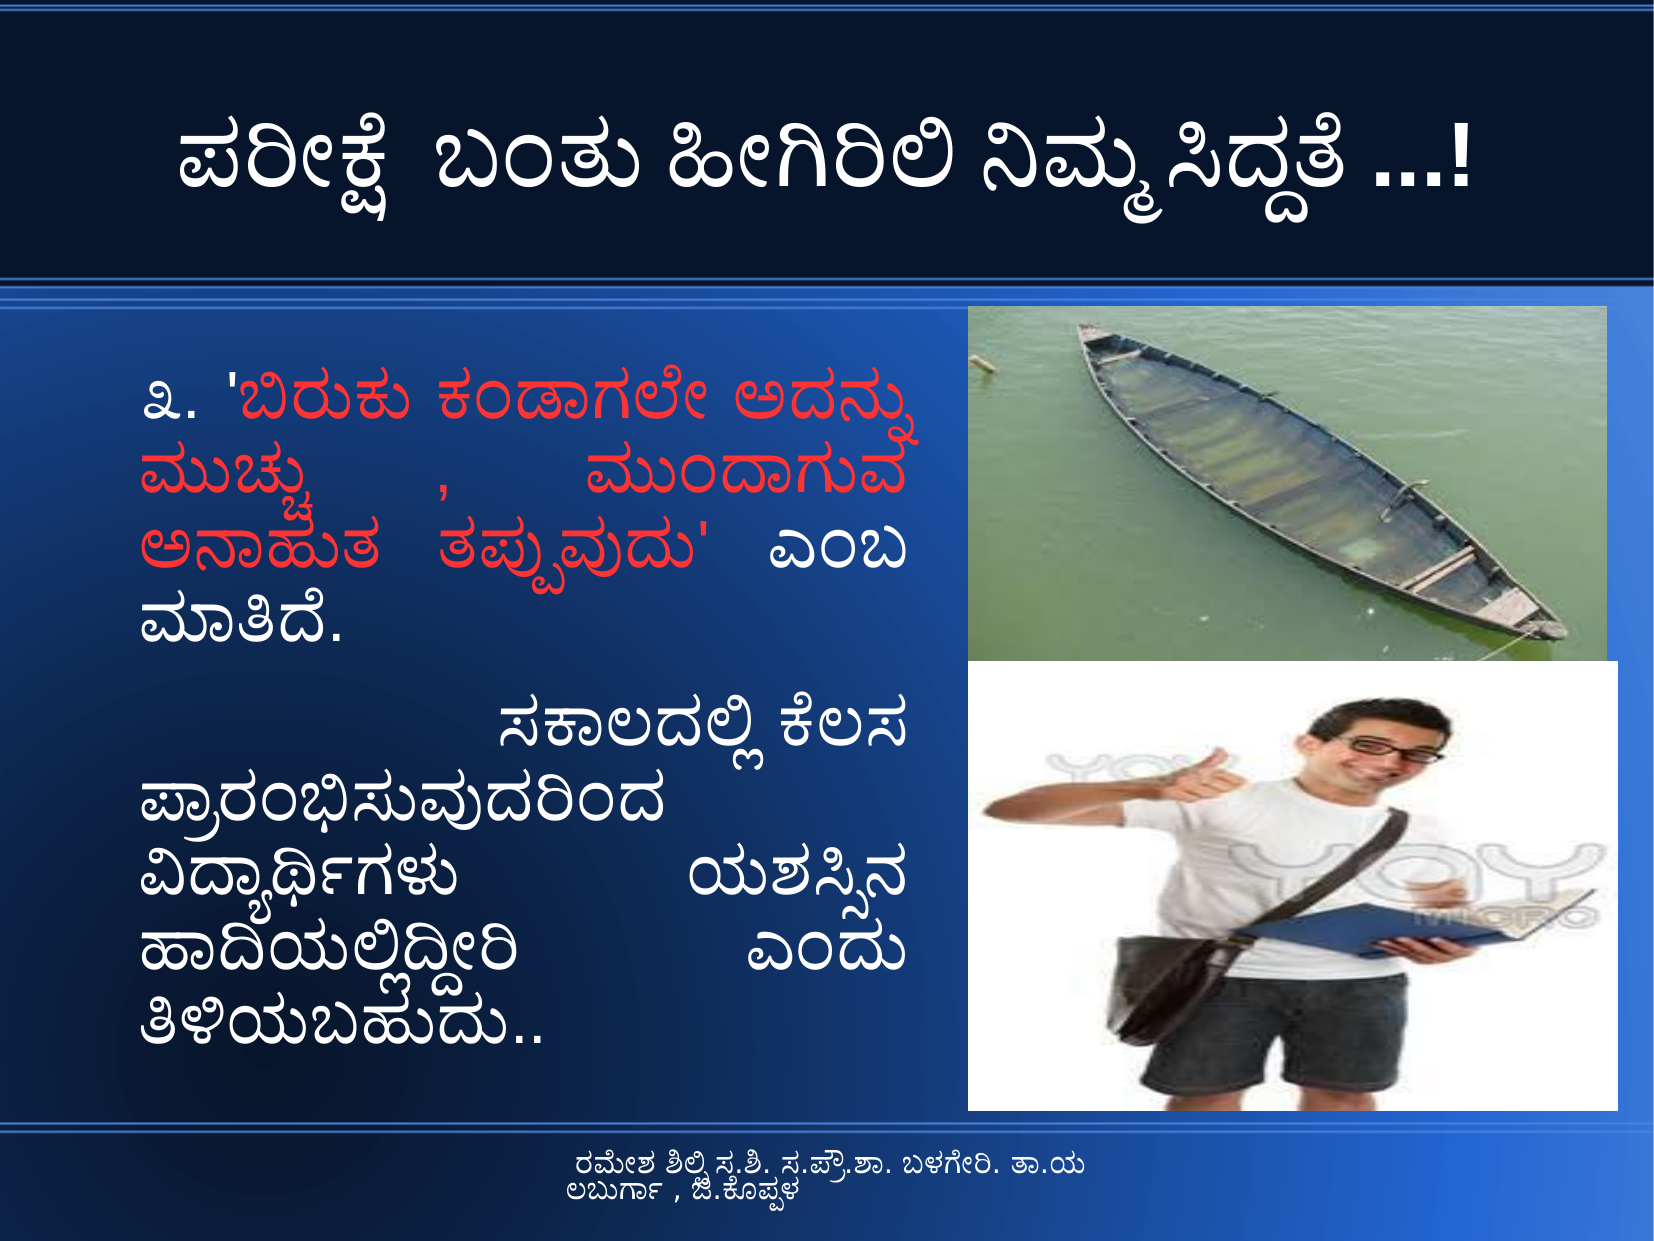

# ಪರೀಕ್ಷೆ ಬಂತು ಹೀಗಿರಿಲಿ ನಿಮ್ಮ ಸಿದ್ದತೆ ...!
 ೩. 'ಬಿರುಕು ಕಂಡಾಗಲೇ ಅದನ್ನು ಮುಚ್ಚು , ಮುಂದಾಗುವ ಅನಾಹುತ ತಪ್ಪುವುದು' ಎಂಬ ಮಾತಿದೆ.
 	ಸಕಾಲದಲ್ಲಿ ಕೆಲಸ ಪ್ರಾರಂಭಿಸುವುದರಿಂದ ವಿದ್ಯಾರ್ಥಿಗಳು ಯಶಸ್ಸಿನ ಹಾದಿಯಲ್ಲಿದ್ದೀರಿ ಎಂದು ತಿಳಿಯಬಹುದು..
 ರಮೇಶ ಶಿಲ್ಪಿ ಸ.ಶಿ. ಸ.ಪ್ರೌ.ಶಾ. ಬಳಗೇರಿ. ತಾ.ಯಲಬುರ್ಗಾ , ಜಿ.ಕೊಪ್ಪಳ